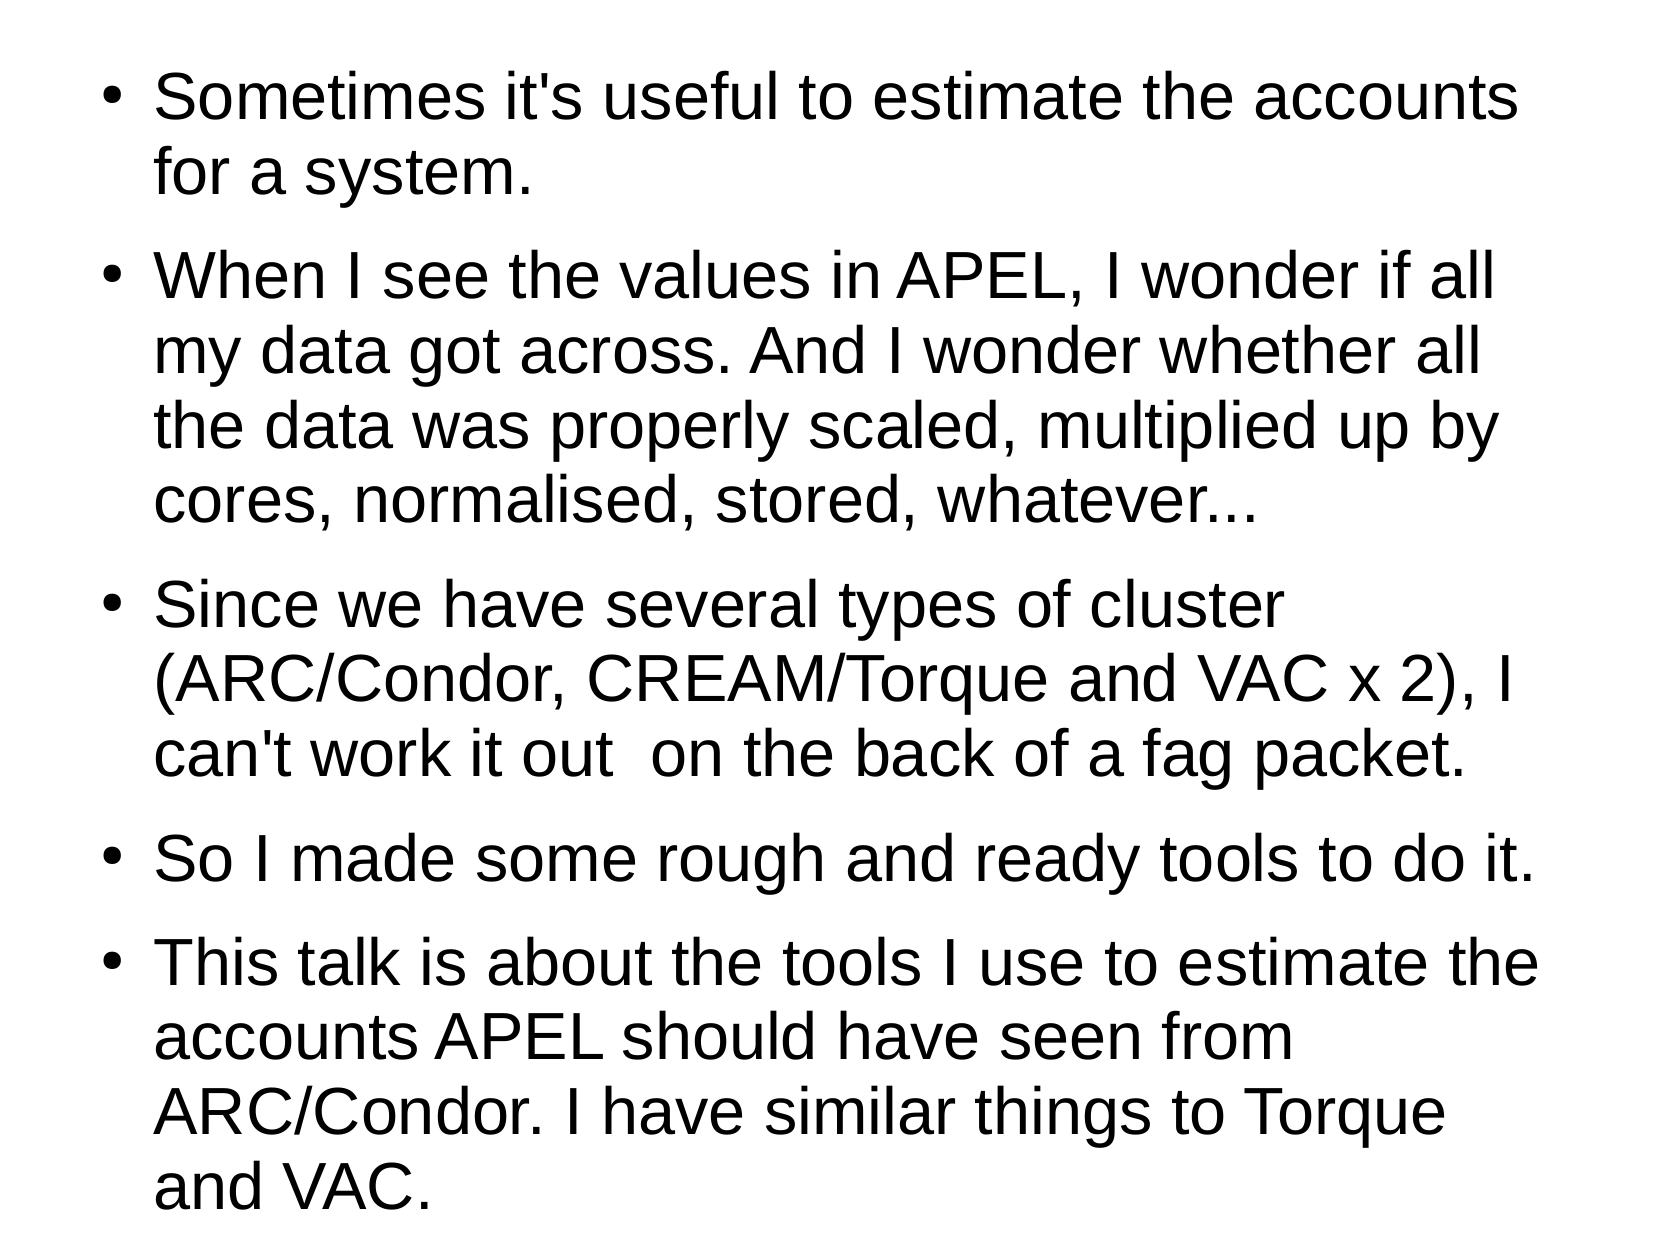

# Sometimes it's useful to estimate the accounts for a system.
When I see the values in APEL, I wonder if all my data got across. And I wonder whether all the data was properly scaled, multiplied up by cores, normalised, stored, whatever...
Since we have several types of cluster (ARC/Condor, CREAM/Torque and VAC x 2), I can't work it out on the back of a fag packet.
So I made some rough and ready tools to do it.
This talk is about the tools I use to estimate the accounts APEL should have seen from ARC/Condor. I have similar things to Torque and VAC.